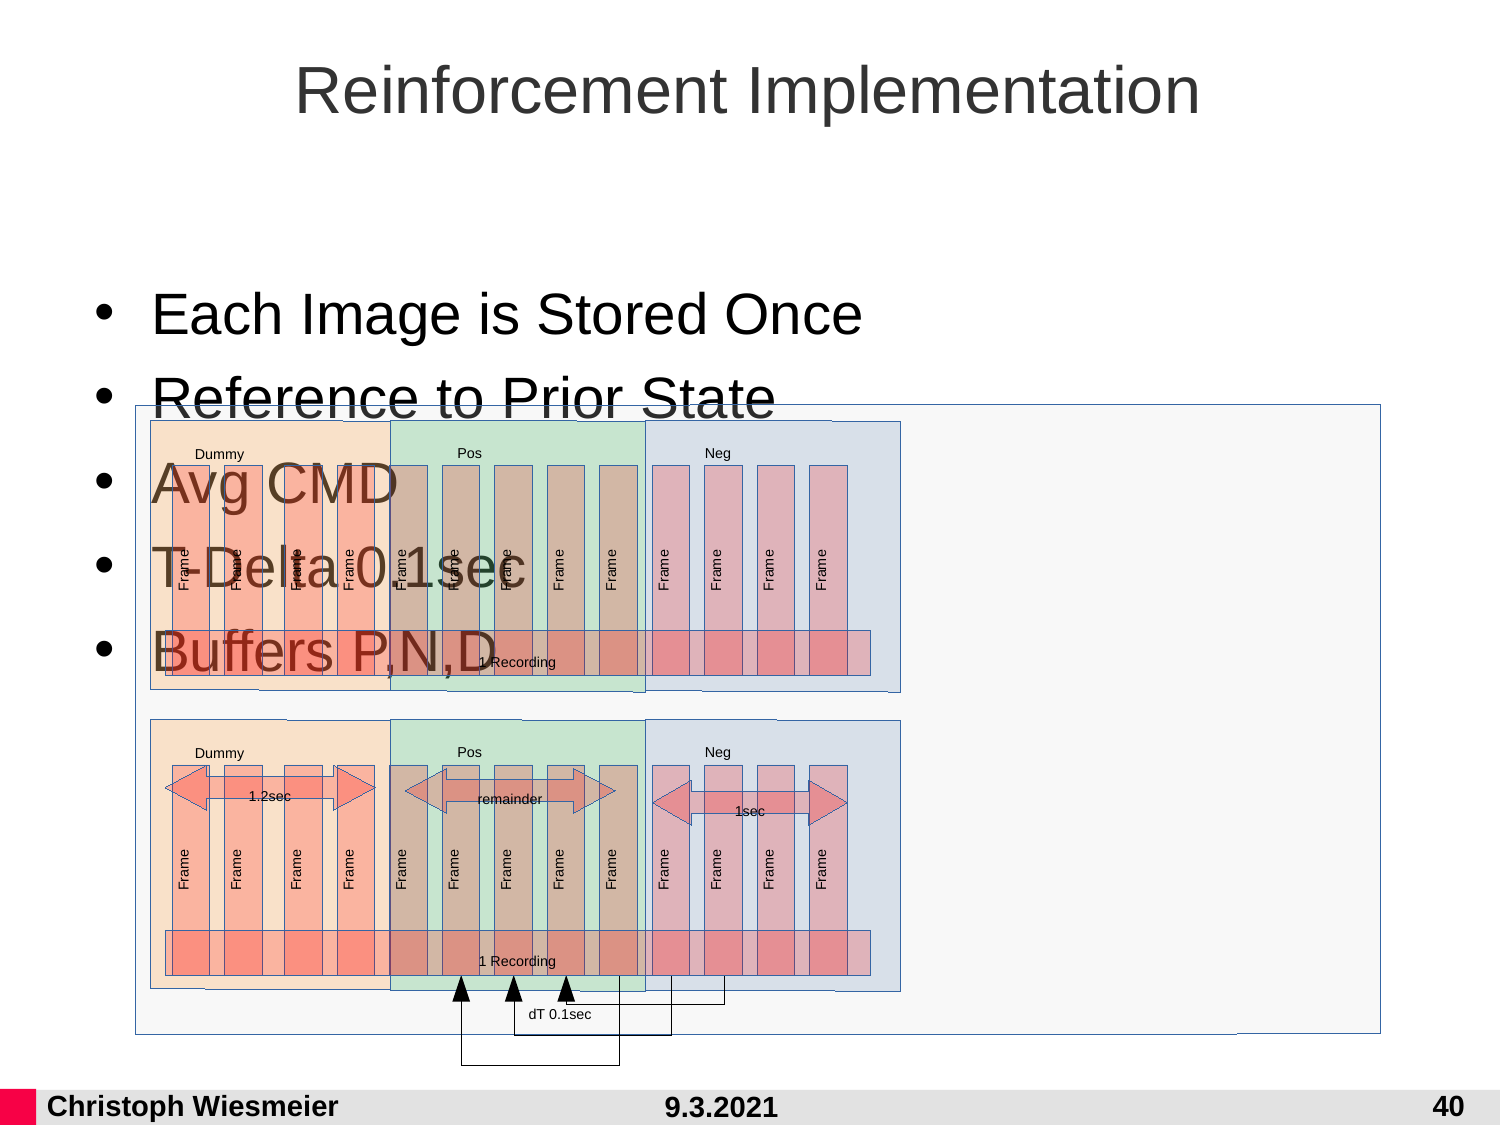

Reinforcement Implementation
# Each Image is Stored Once
Reference to Prior State
Avg CMD
T-Delta 0.1sec
Buffers P,N,D
Pos
Neg
Dummy
Frame
Frame
Frame
Frame
Frame
Frame
Frame
Frame
Frame
Frame
Frame
Frame
Frame
1 Recording
Pos
Neg
Dummy
1.2sec
remainder
1sec
Frame
Frame
Frame
Frame
Frame
Frame
Frame
Frame
Frame
Frame
Frame
Frame
Frame
1 Recording